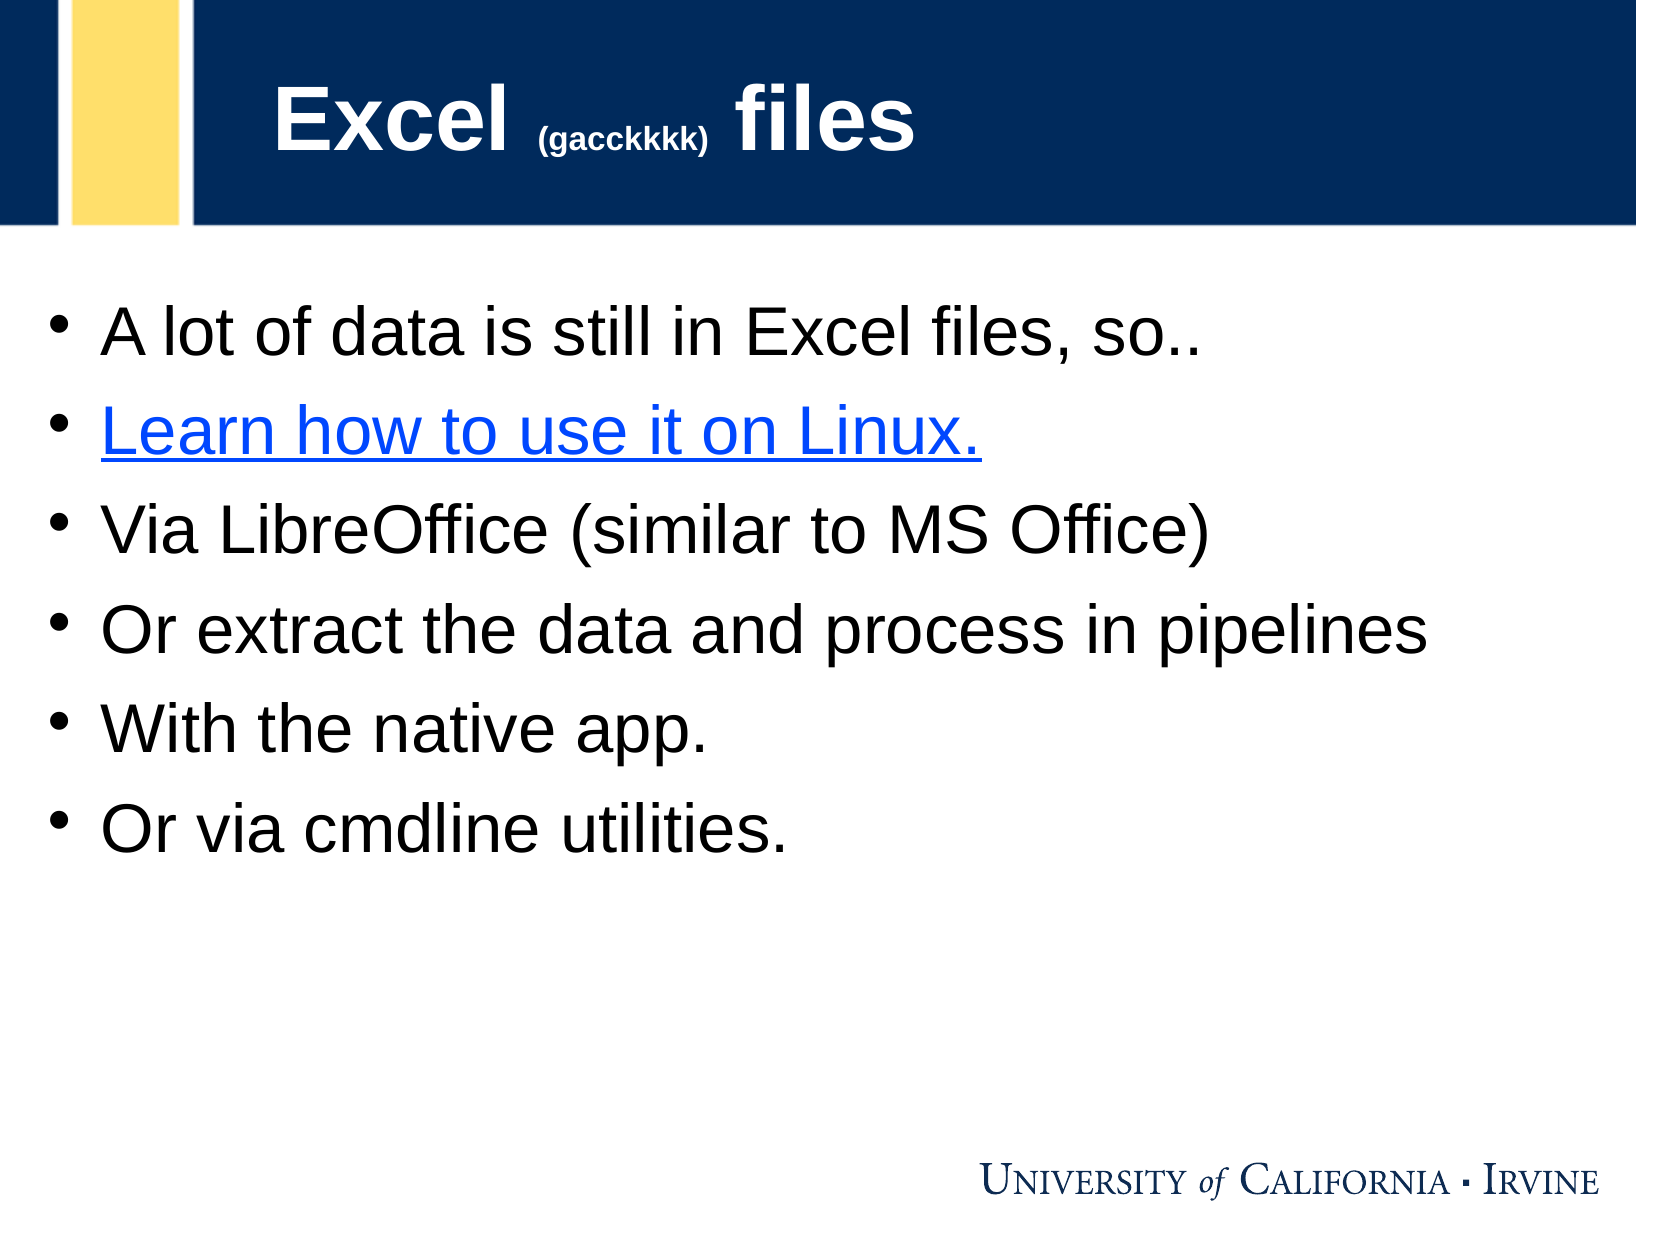

# Excel (gacckkkk) files
A lot of data is still in Excel files, so..
Learn how to use it on Linux.
Via LibreOffice (similar to MS Office)
Or extract the data and process in pipelines
With the native app.
Or via cmdline utilities.